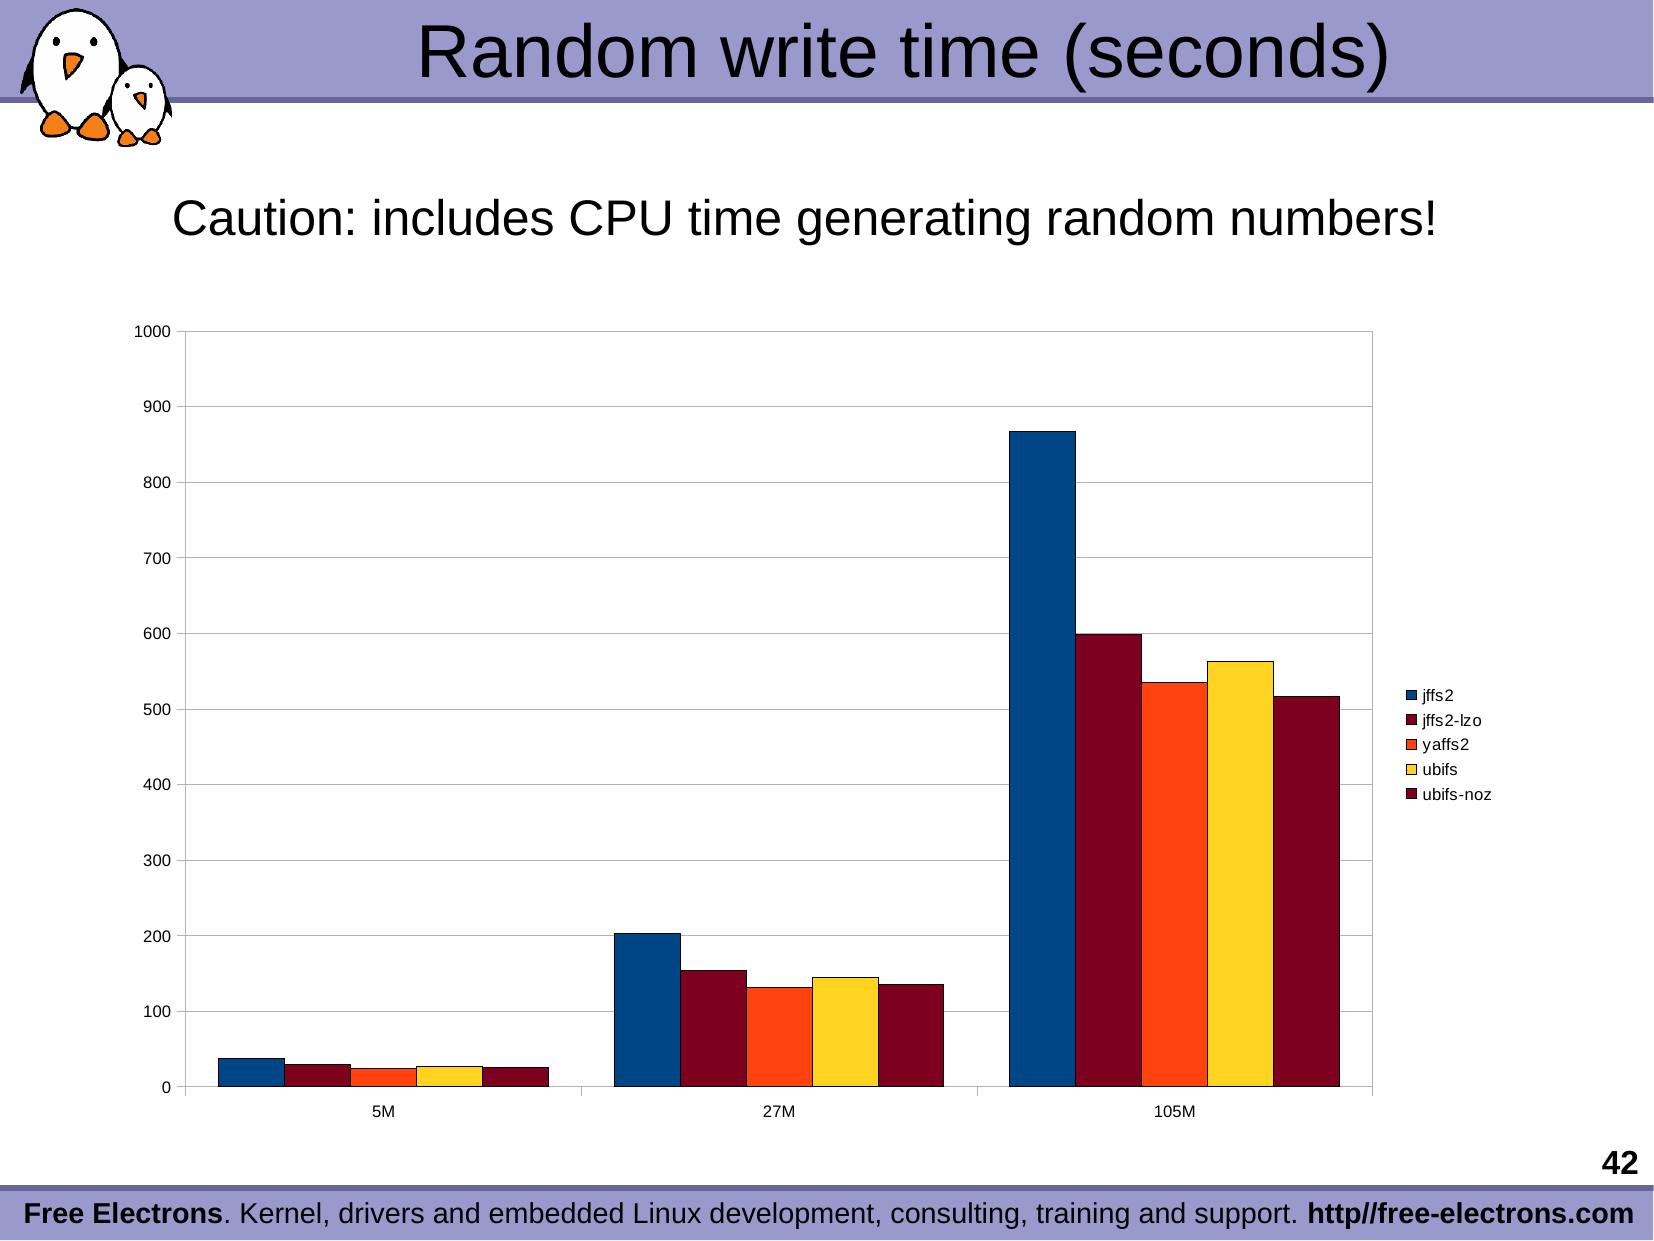

# Random write time (seconds)
Caution: includes CPU time generating random numbers!
### Chart
| Category | jffs2 | jffs2-lzo | yaffs2 | ubifs | ubifs-noz |
|---|---|---|---|---|---|
| 5M | 37.63 | 29.63 | 24.46 | 27.18 | 25.04 |
| 27M | 202.73 | 153.8 | 131.41 | 145.25 | 134.89 |
| 105M | 867.42 | 598.61 | 535.6 | 562.8 | 516.66 |